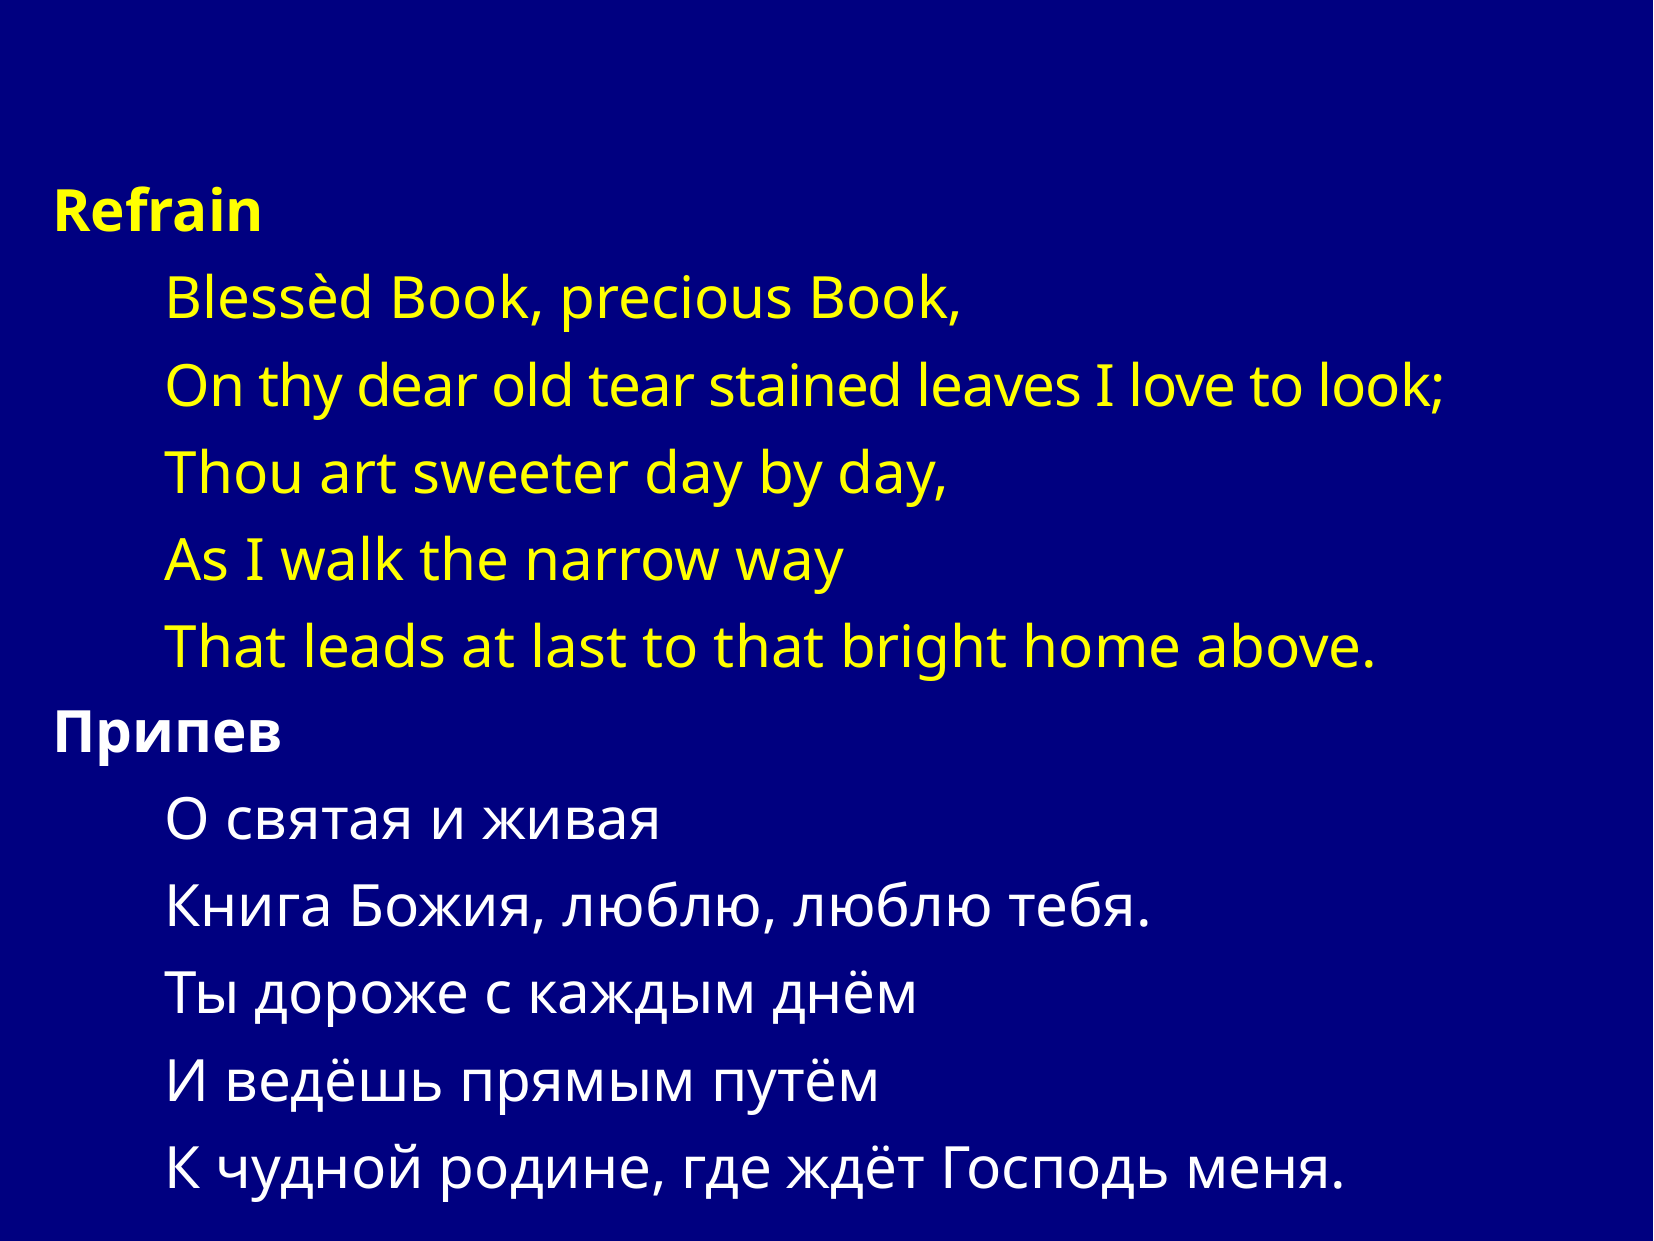

Refrain
	Blessèd Book, precious Book,
	On thy dear old tear stained leaves I love to look;
	Thou art sweeter day by day,
	As I walk the narrow way
	That leads at last to that bright home above.
Припев
	О святая и живая
	Книга Божия, люблю, люблю тебя.
	Ты дороже с каждым днём
	И ведёшь прямым путём
	К чудной родине, где ждёт Господь меня.